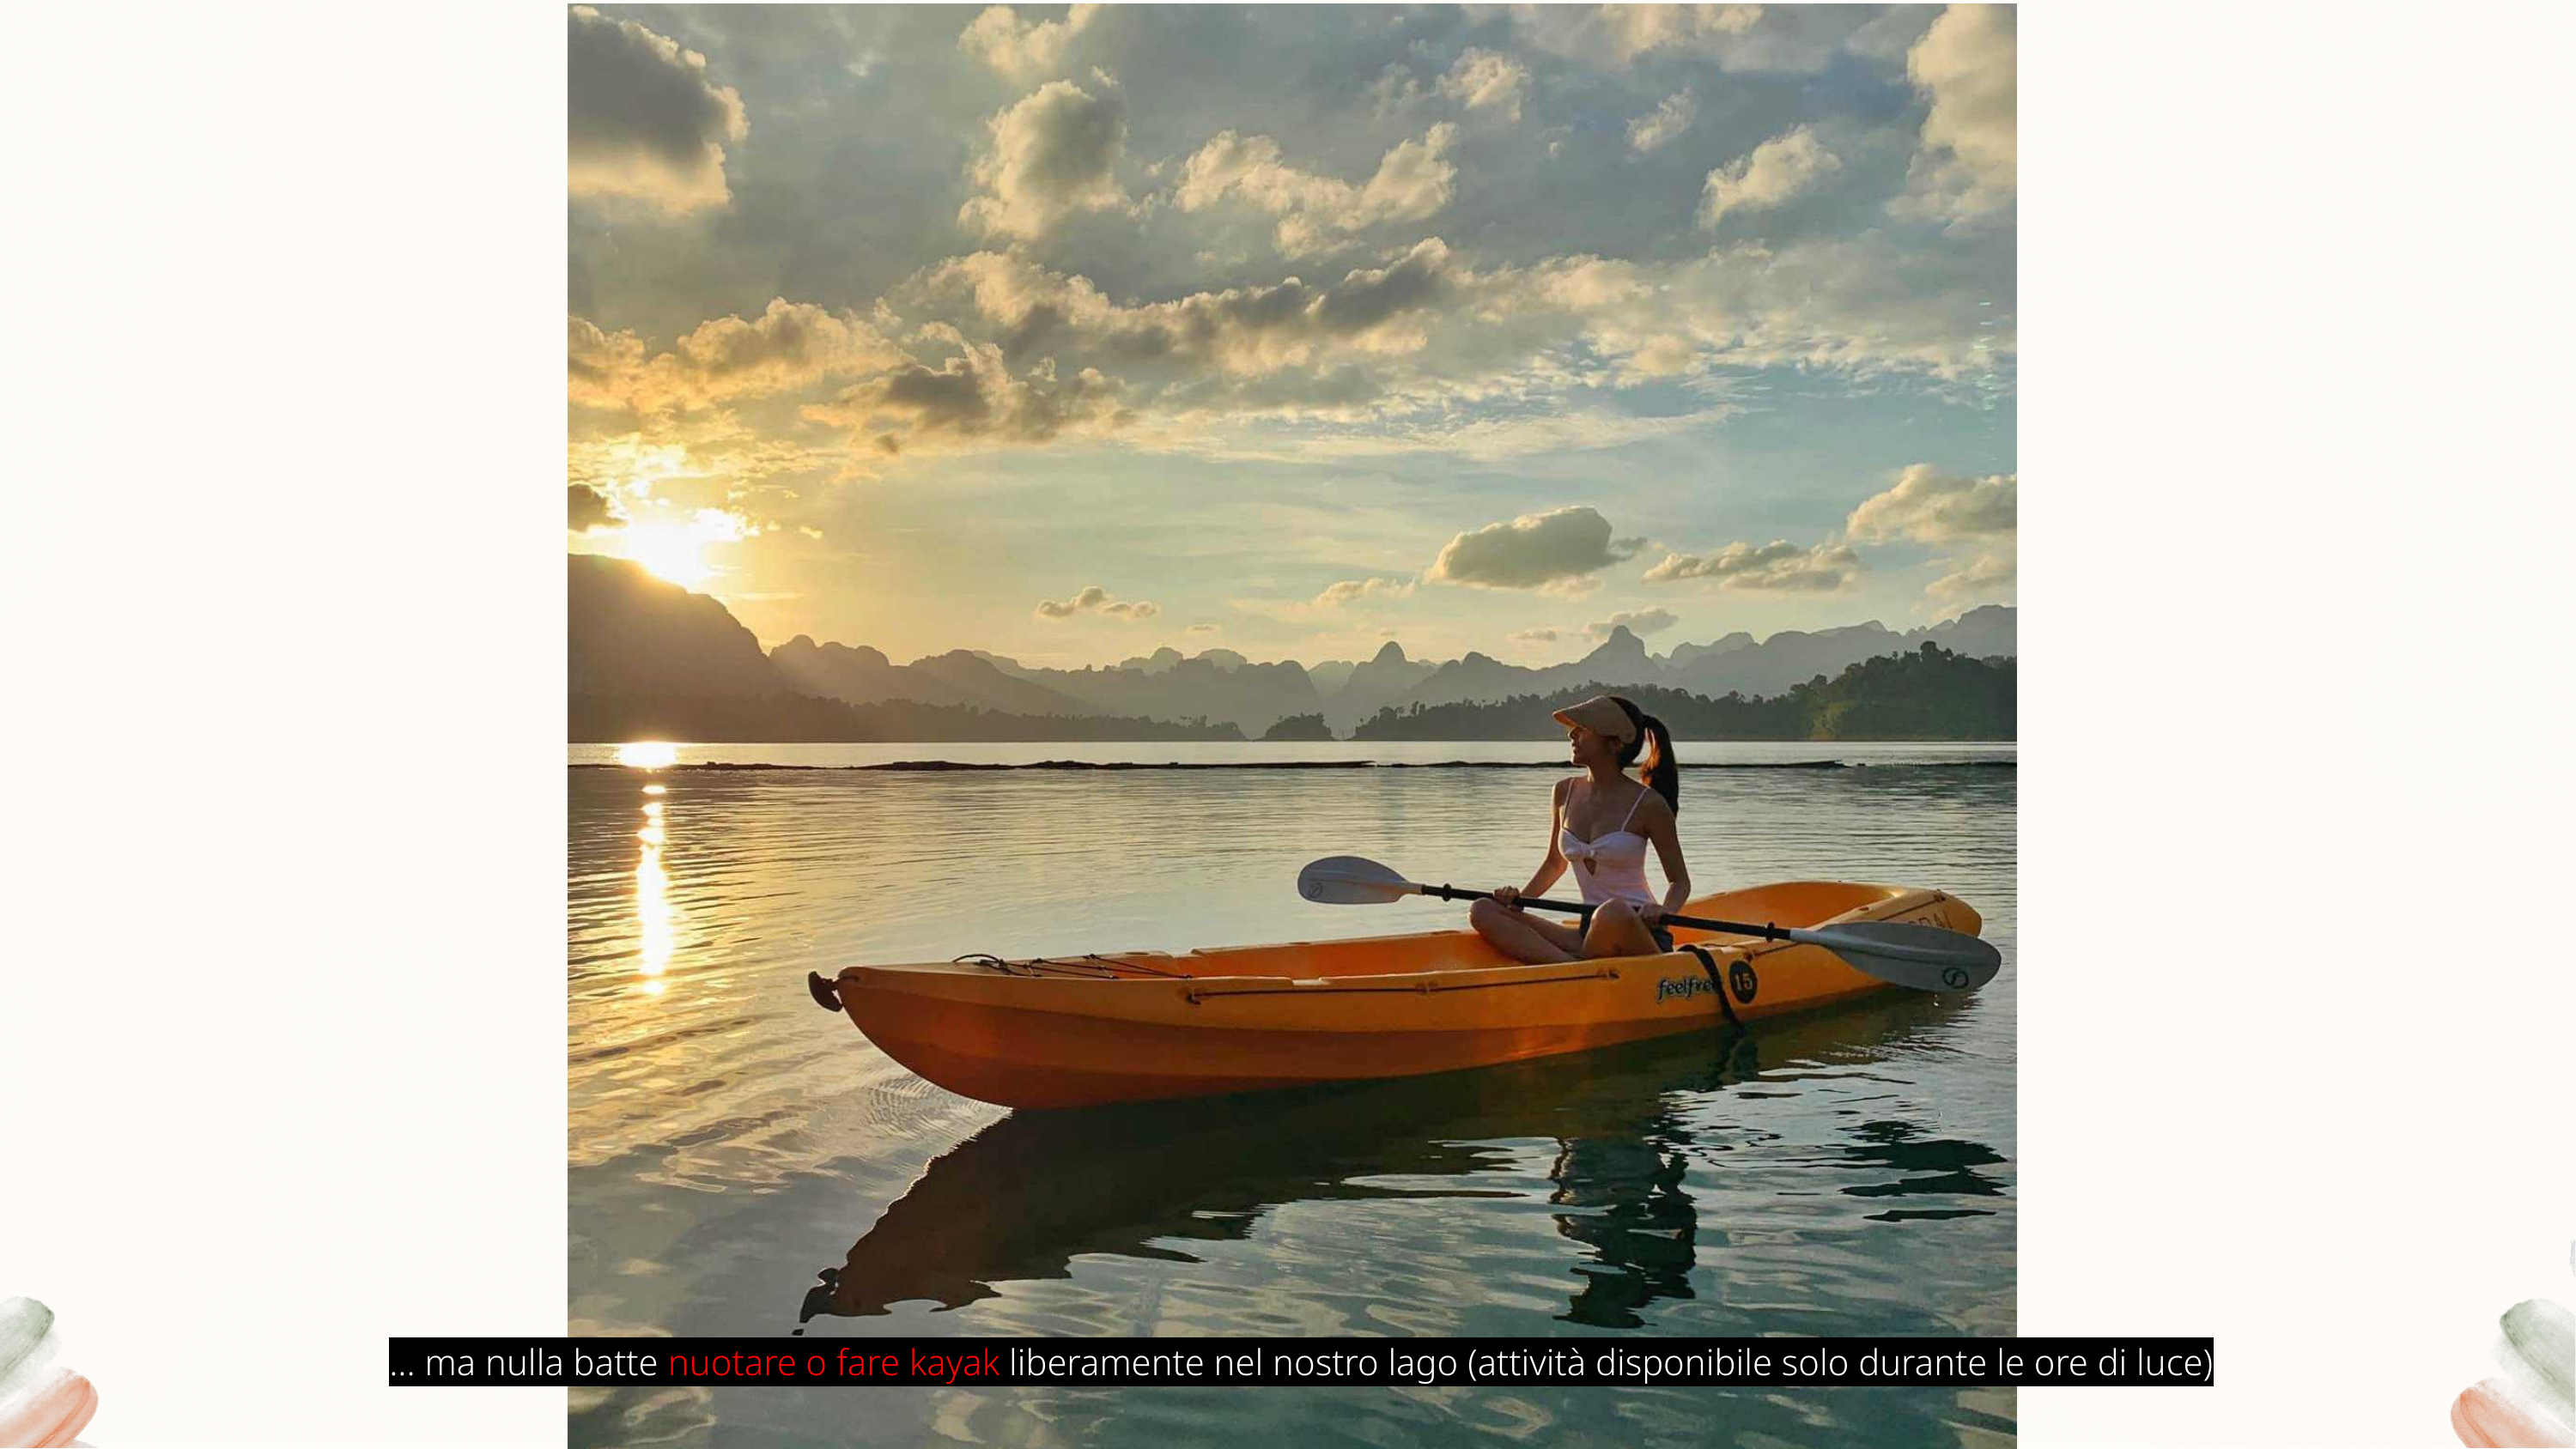

... ma nulla batte nuotare o fare kayak liberamente nel nostro lago (attività disponibile solo durante le ore di luce)